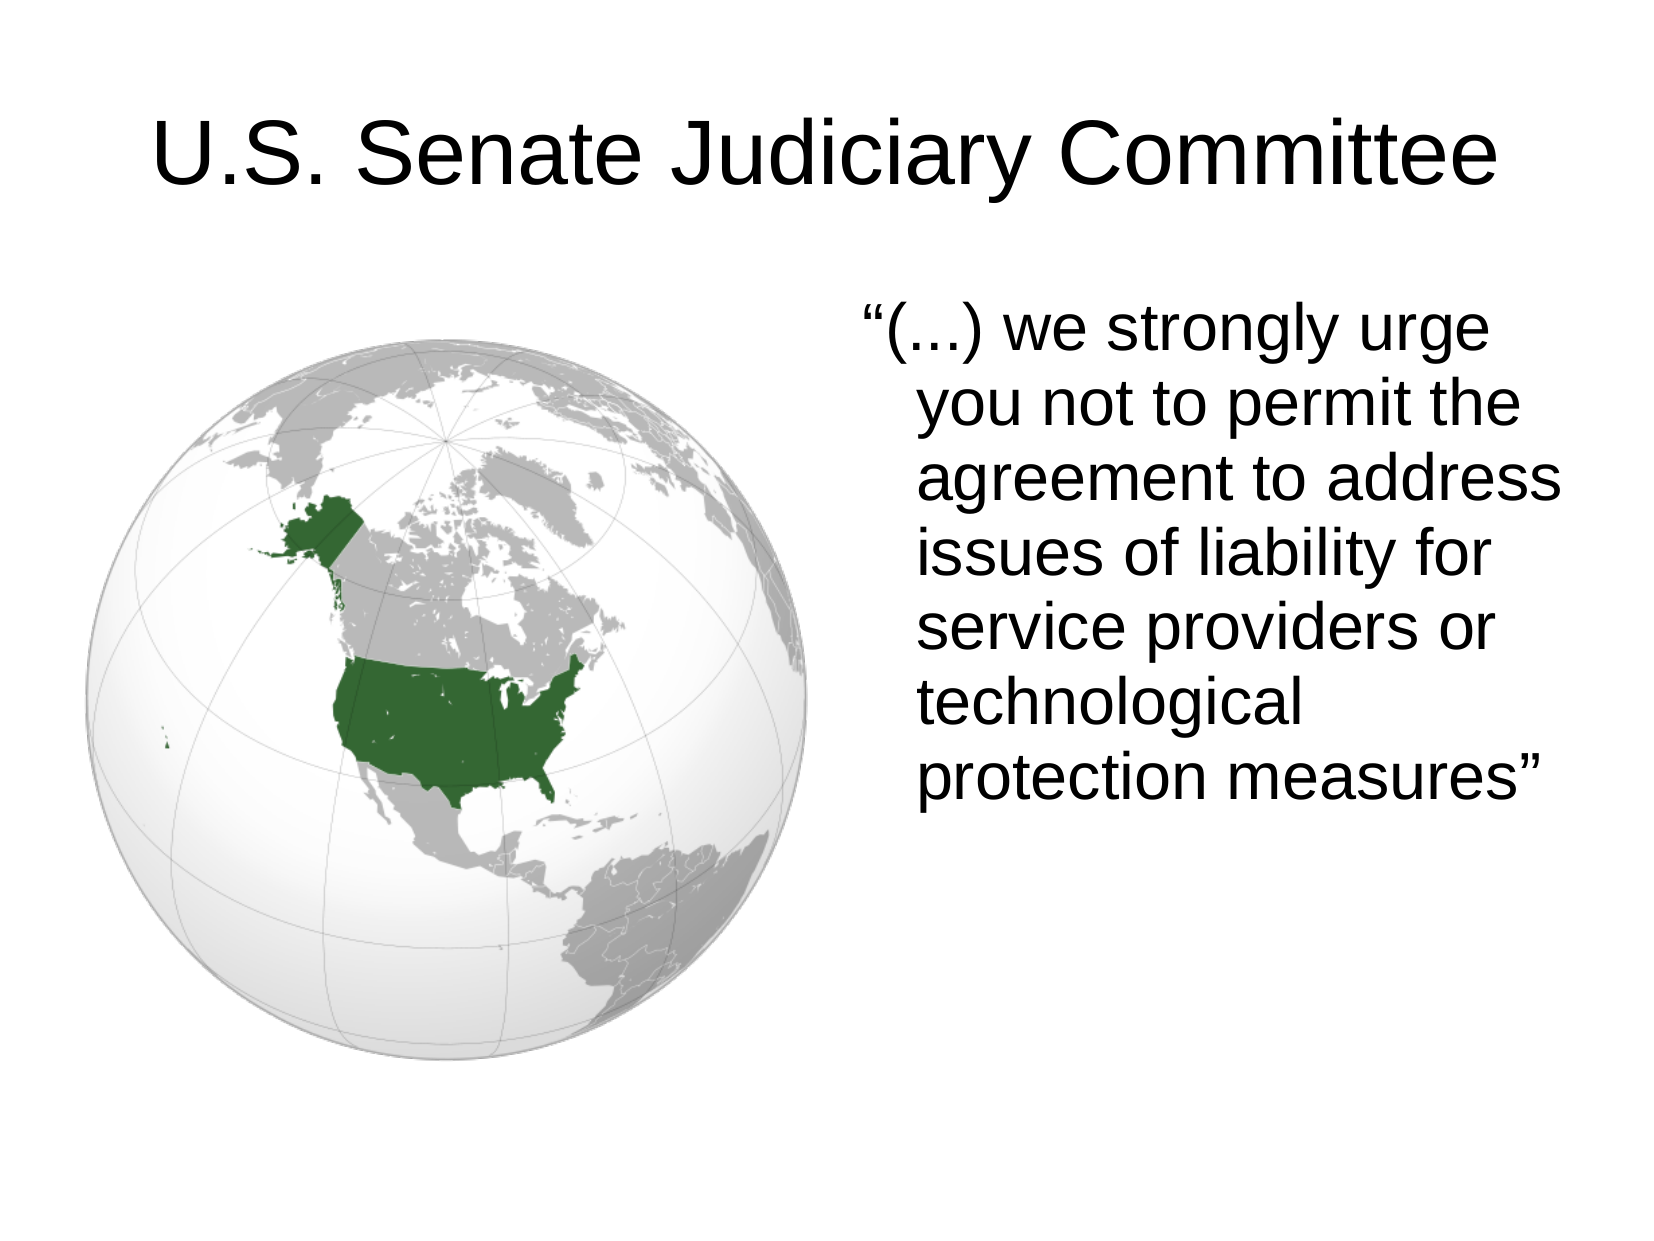

# U.S. Senate Judiciary Committee
“(...) we strongly urge you not to permit the agreement to address issues of liability for service providers or technological protection measures”